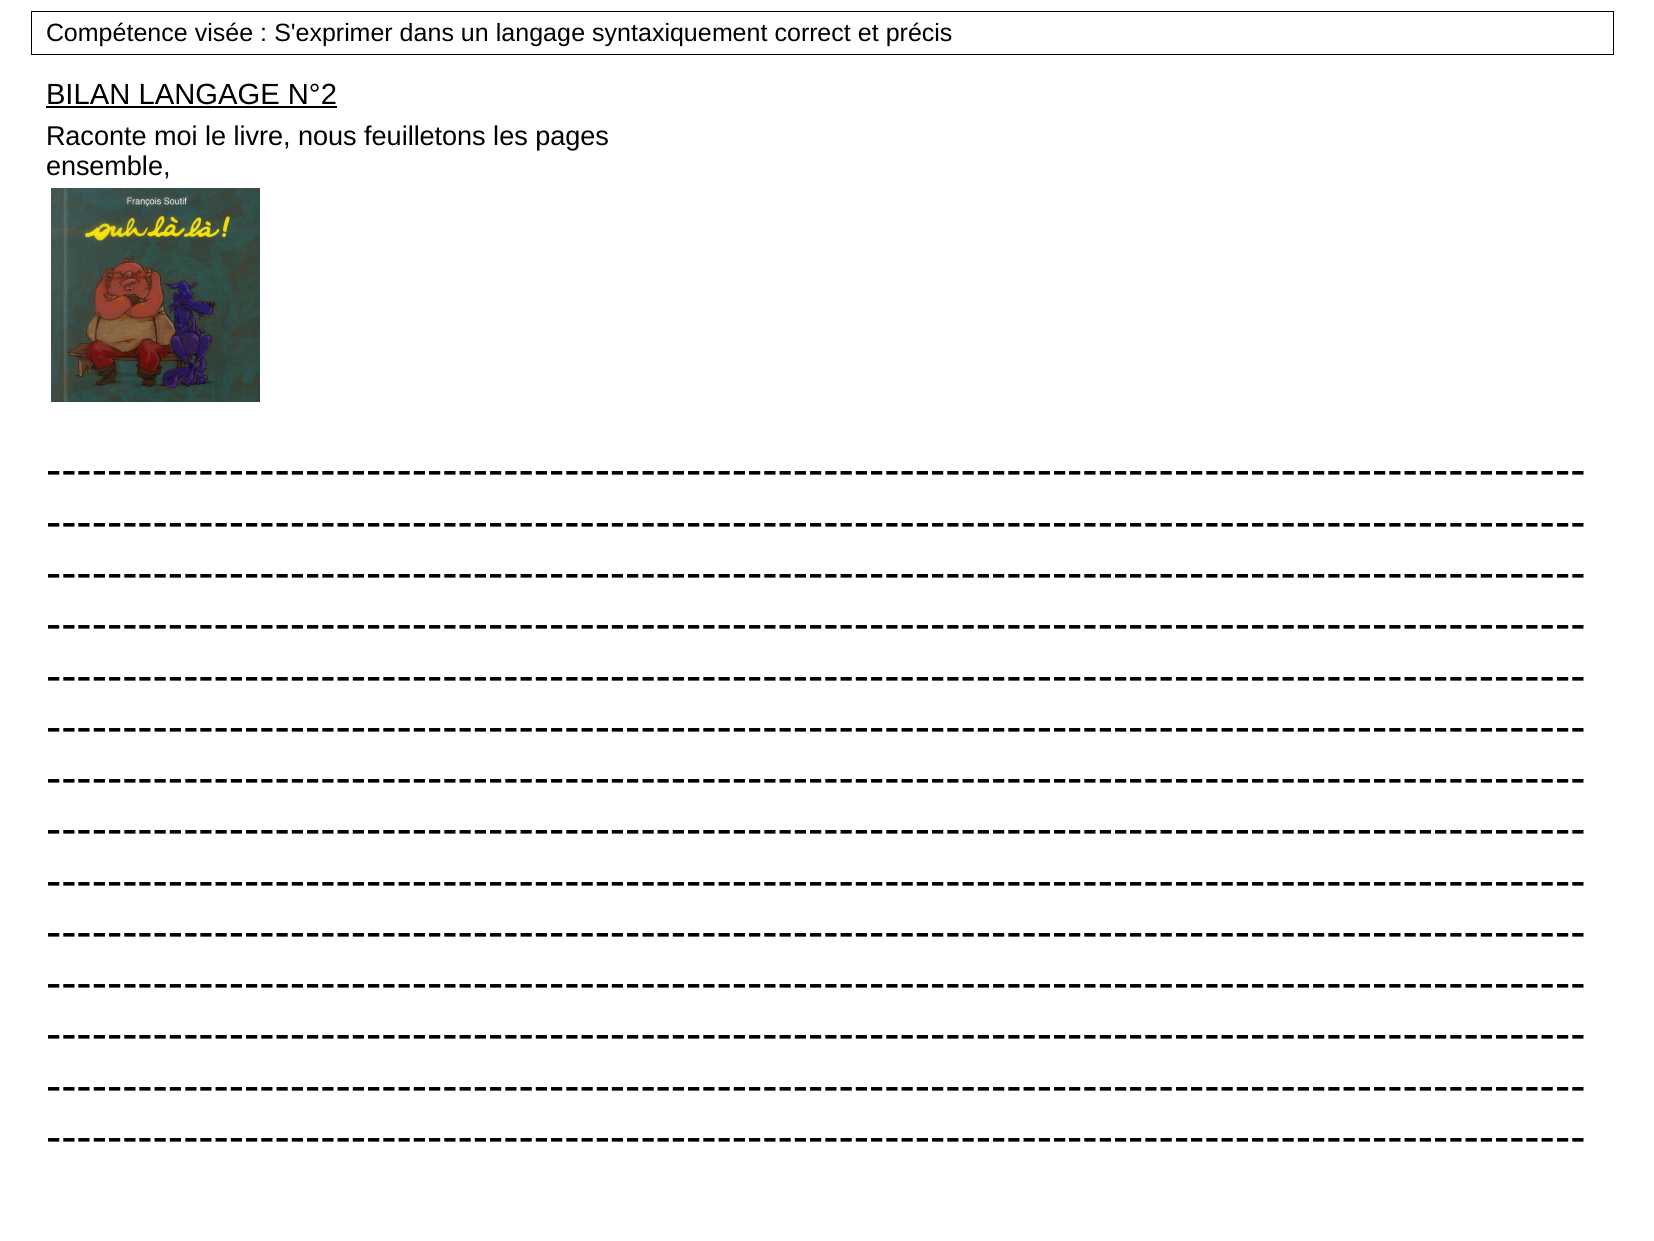

Compétence visée : S'exprimer dans un langage syntaxiquement correct et précis
BILAN LANGAGE N°2
Raconte moi le livre, nous feuilletons les pages ensemble,
----------------------------------------------------------------------------------------------------------------------------------------------------------------------------------------------------------------------------------------------------------------------------------------------------------------------------------------------------------------------------------------------------------------------------------------------------------------------------------------------------------------------------------------------------------------------------------------------------------------------------------------------------------------------------------------------------------------------------------------------------------------------------------------------------------------------------------------------------------------------------------------------------------------------------------------------------------------------------------------------------------------------------------------------------------------------------------------------------------------------------------------------------------------------------------------------------------------------------------------------------------------------------------------------------------------------------------------------------------------------------------------------------------------------------------------------------------------------